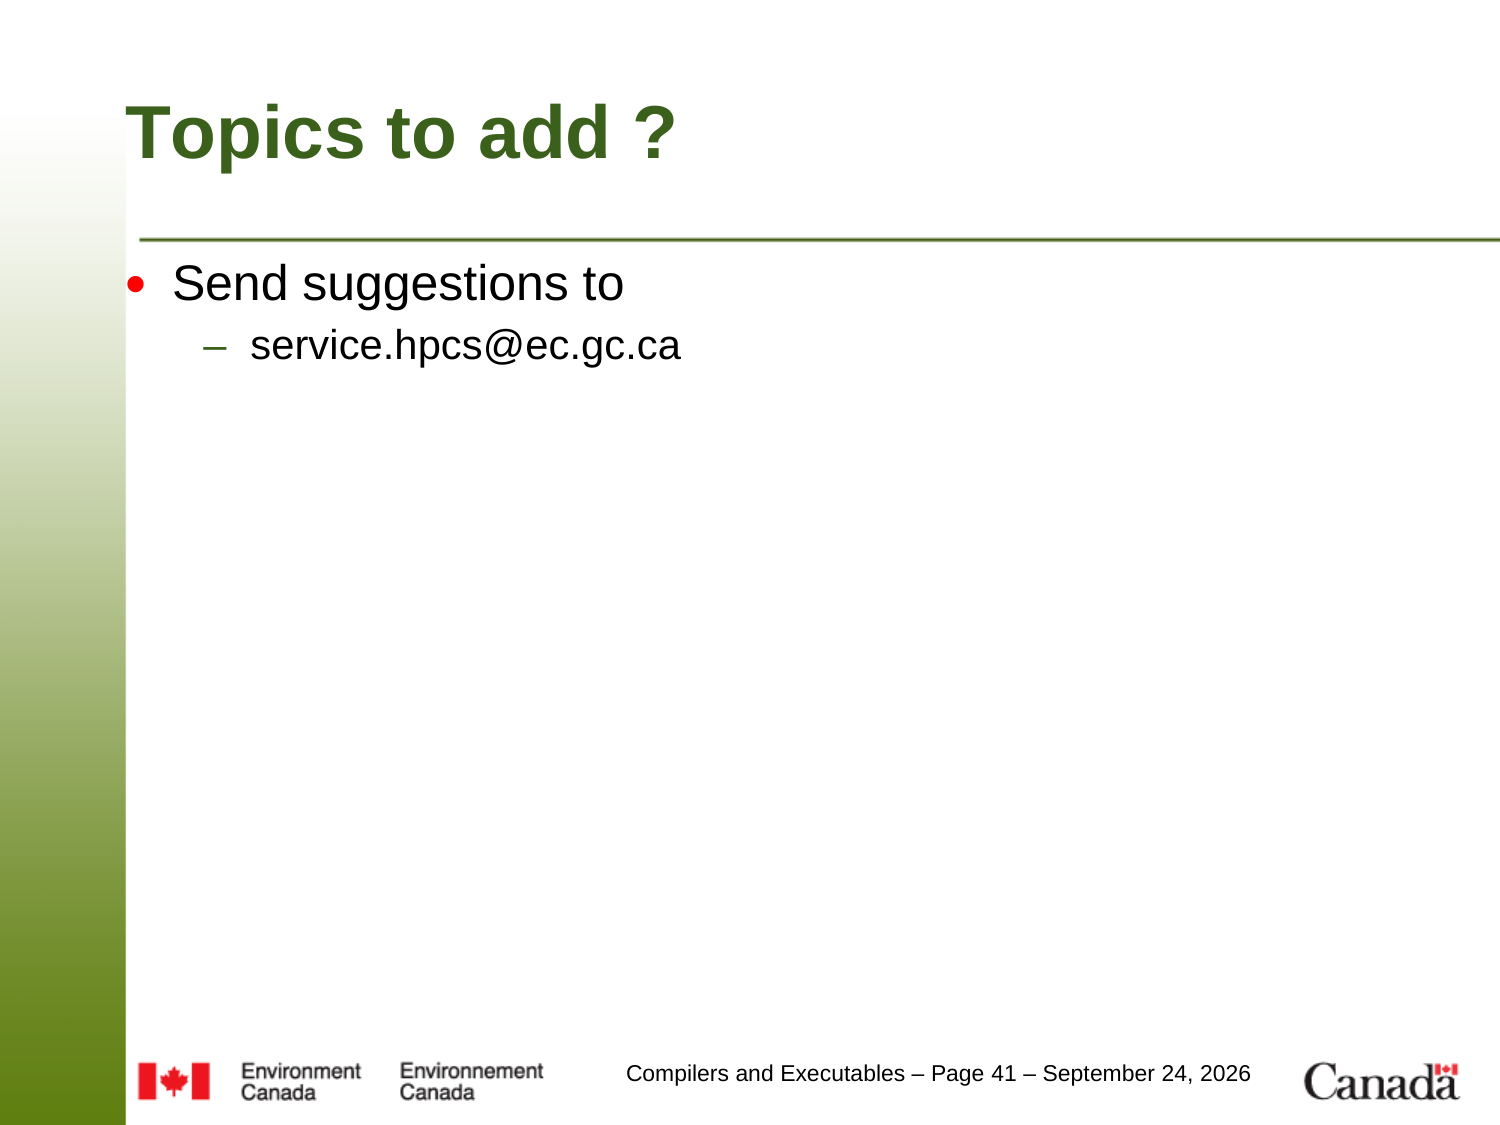

# Topics to add ?
Send suggestions to
service.hpcs@ec.gc.ca